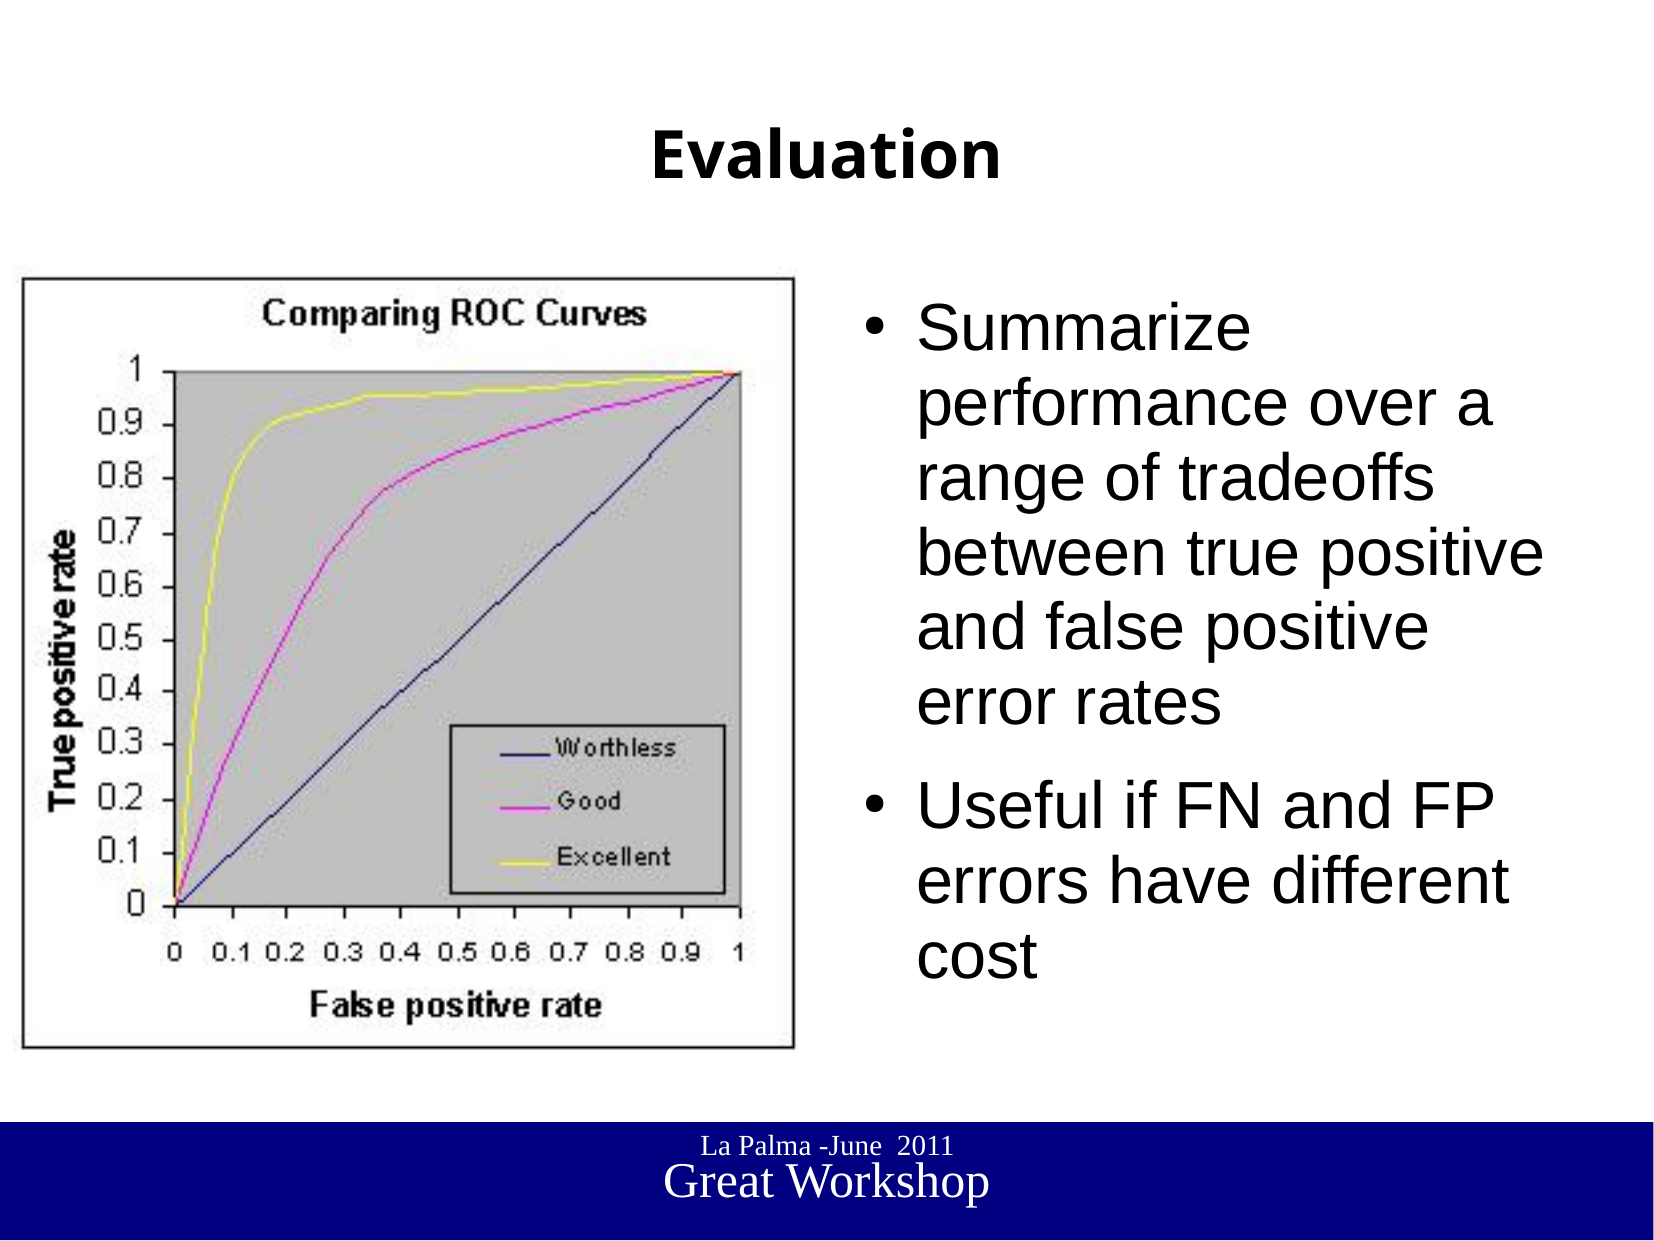

# Evaluation
Summarize performance over a range of tradeoffs between true positive and false positive error rates
Useful if FN and FP errors have different cost